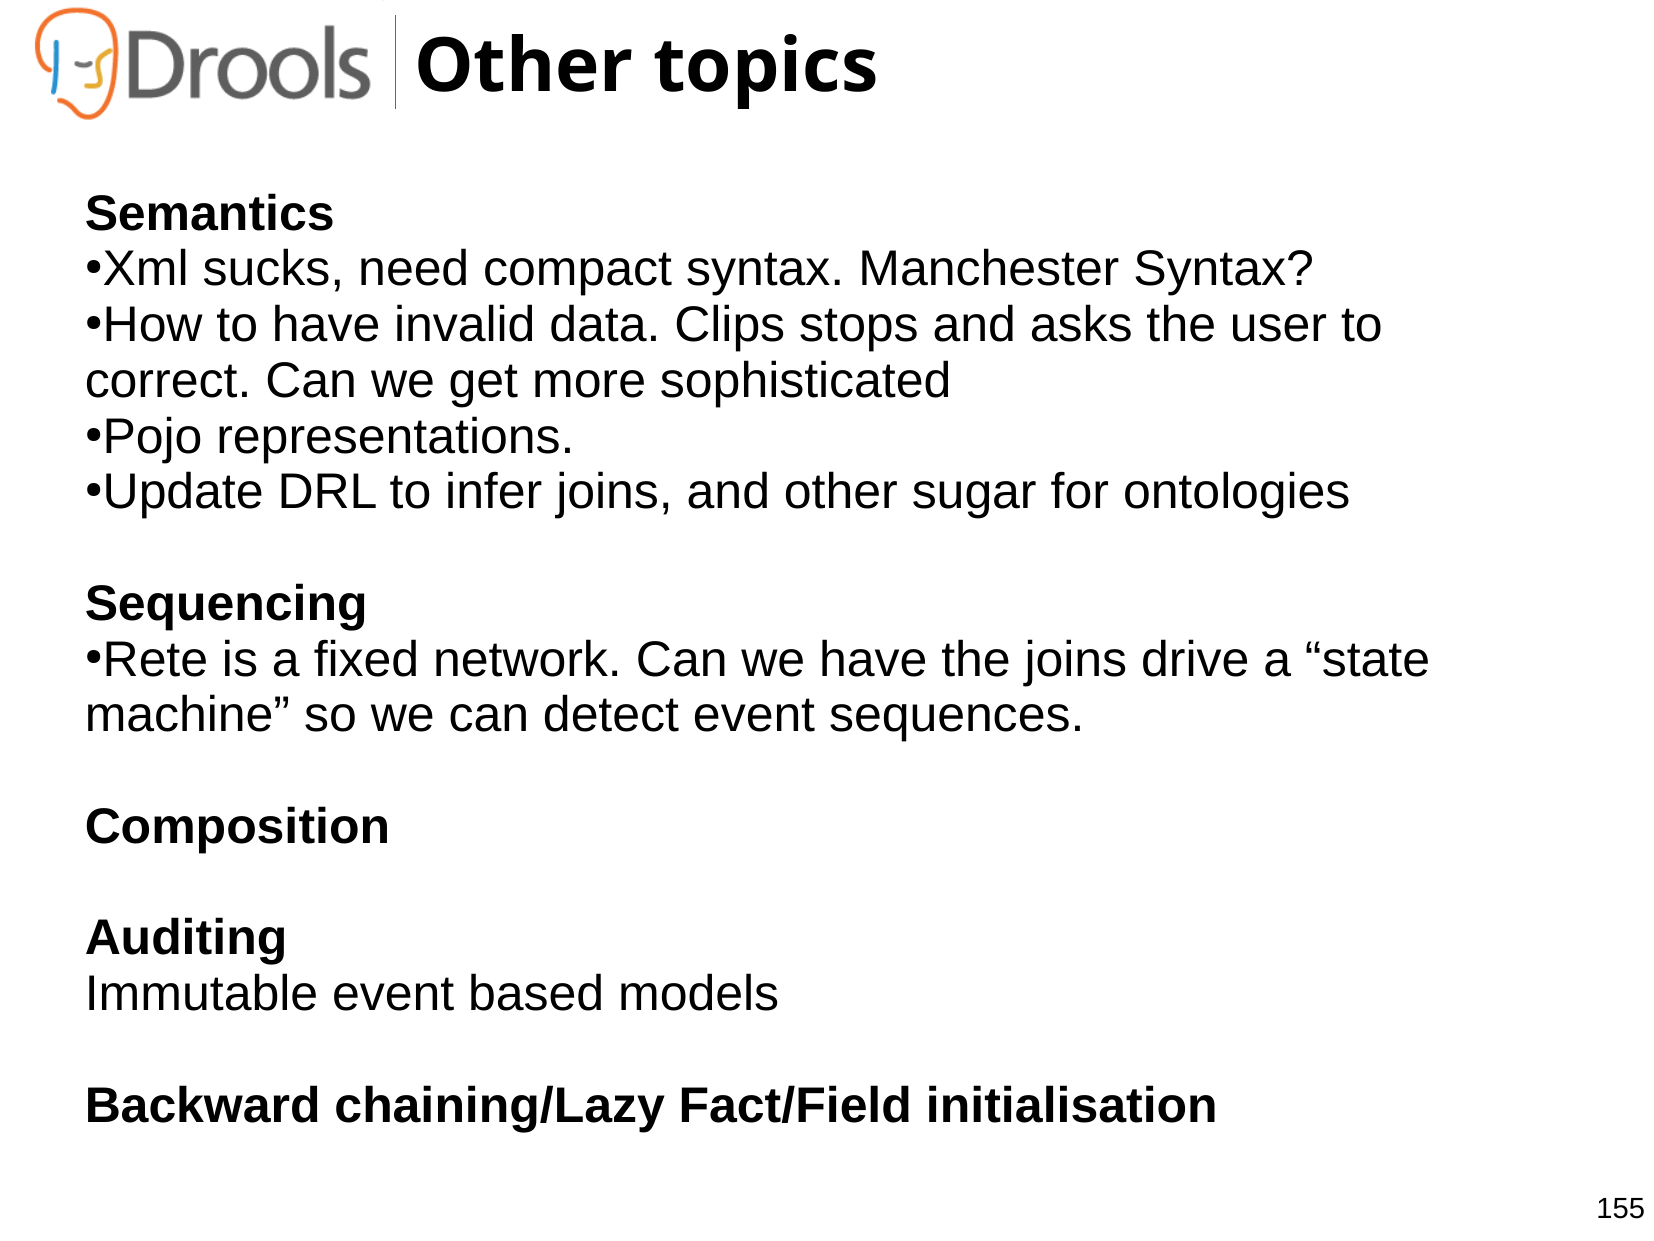

# Other topics
Semantics
Xml sucks, need compact syntax. Manchester Syntax?
How to have invalid data. Clips stops and asks the user to correct. Can we get more sophisticated
Pojo representations.
Update DRL to infer joins, and other sugar for ontologies
Sequencing
Rete is a fixed network. Can we have the joins drive a “state machine” so we can detect event sequences.
Composition
Auditing
Immutable event based models
Backward chaining/Lazy Fact/Field initialisation